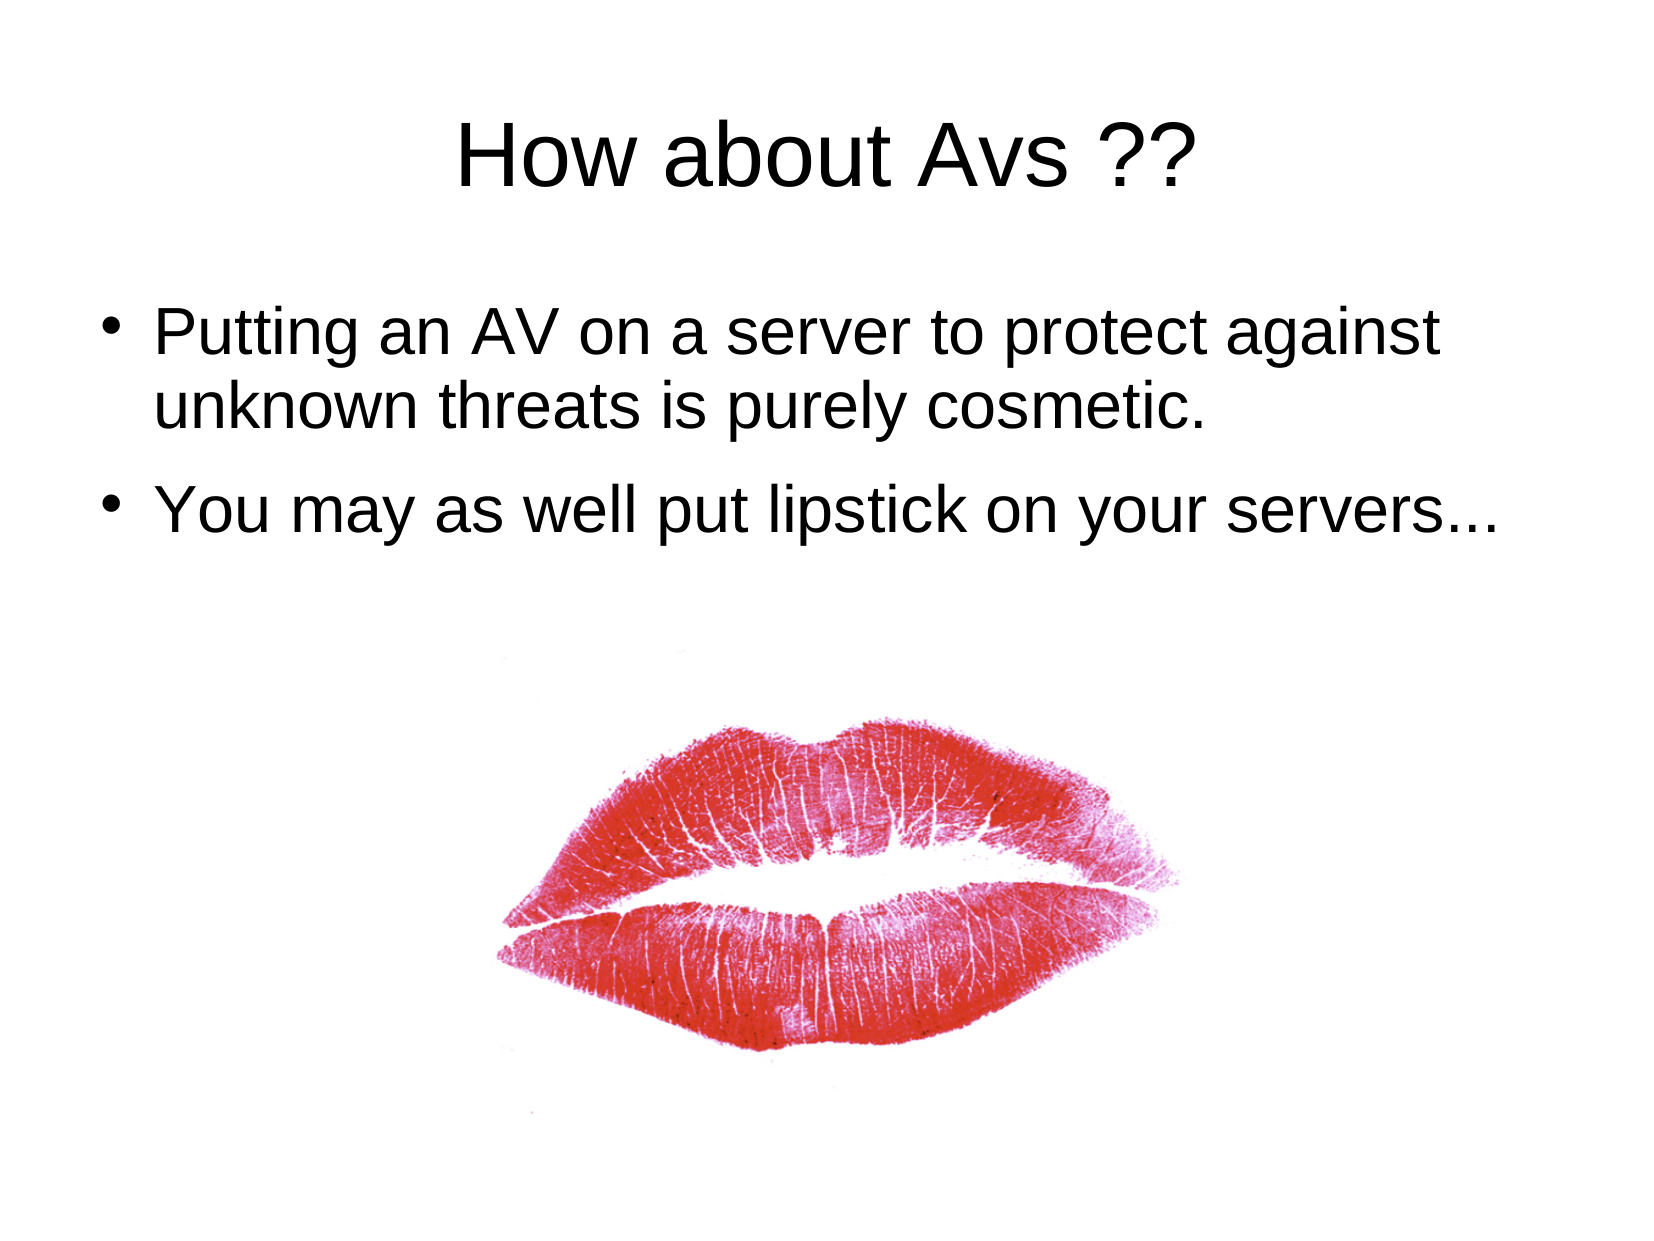

# How about Avs ??
Putting an AV on a server to protect against unknown threats is purely cosmetic.
You may as well put lipstick on your servers...